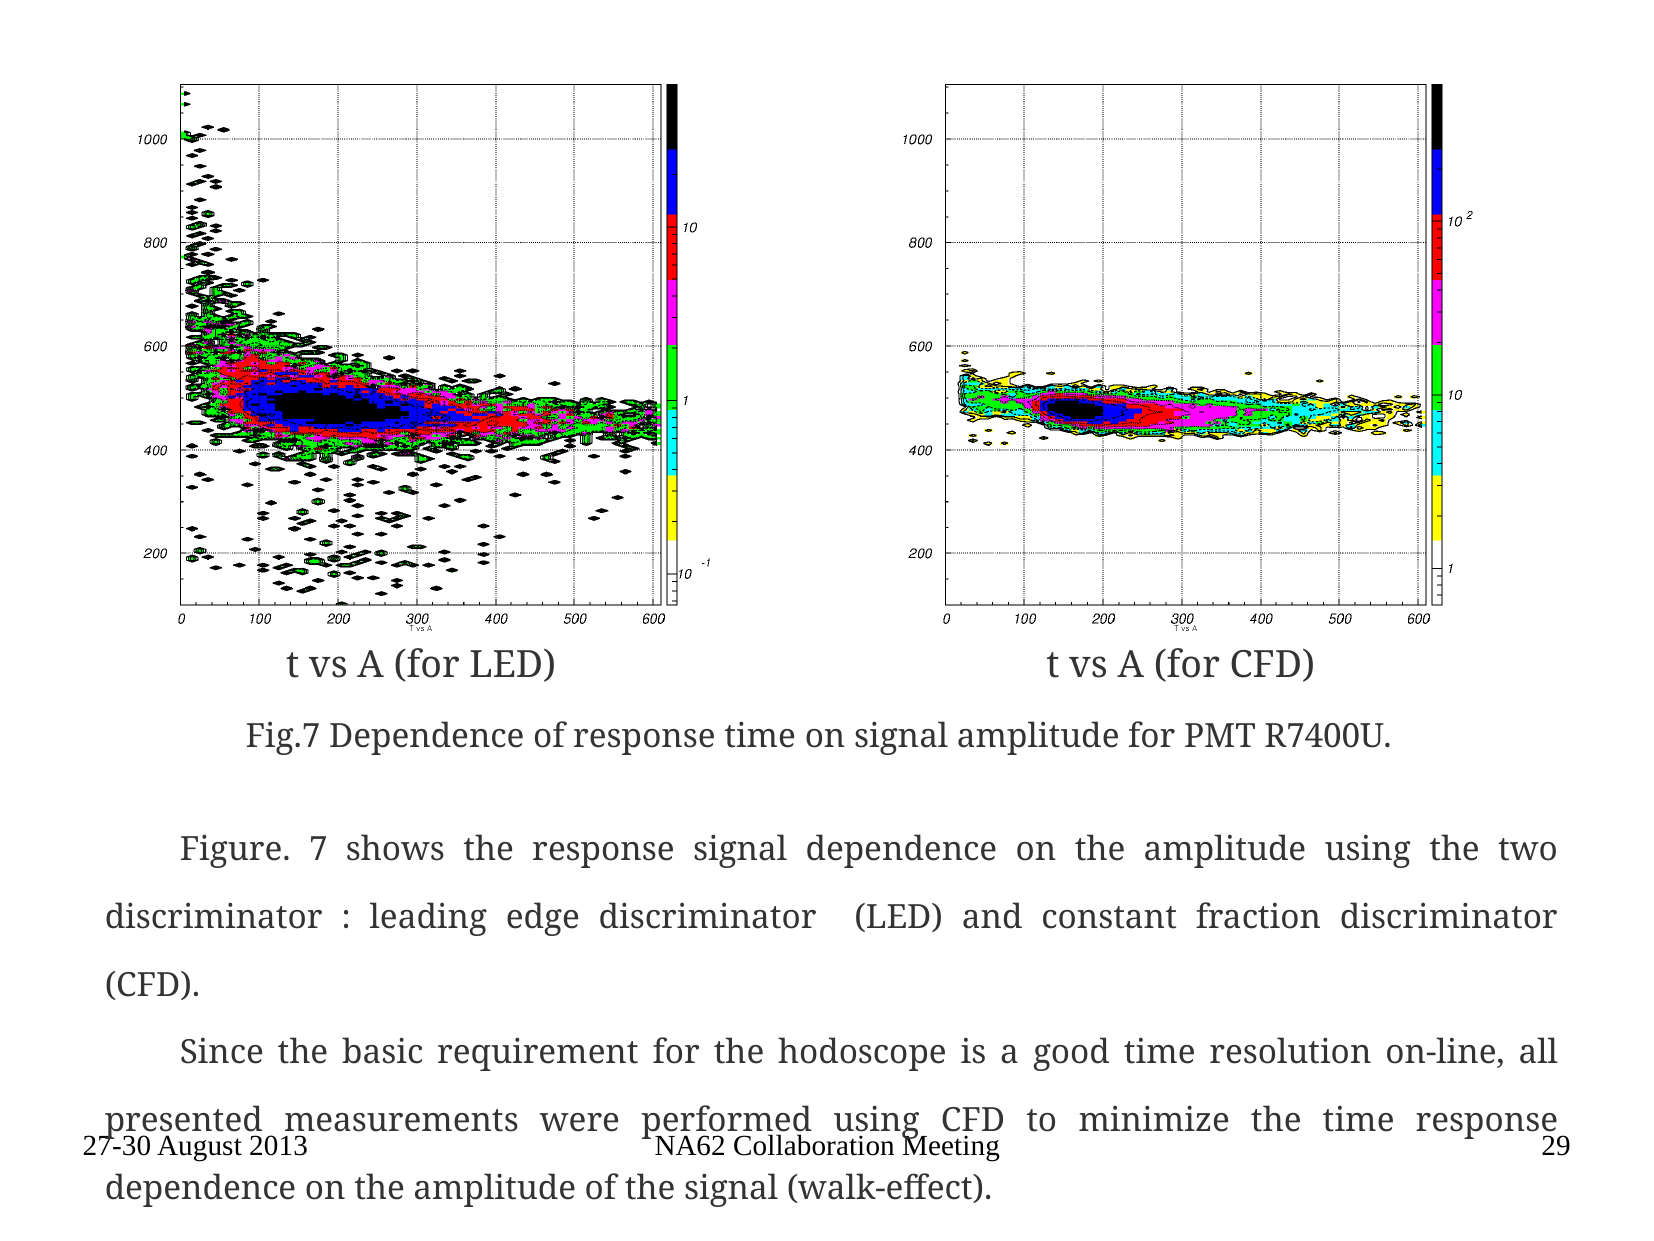

t vs A (for LED)
 t vs A (for CFD)
Fig.7 Dependence of response time on signal amplitude for PMT R7400U.
	Figure. 7 shows the response signal dependence on the amplitude using the two discriminator : leading edge discriminator (LED) and constant fraction discriminator (CFD).
	Since the basic requirement for the hodoscope is a good time resolution on-line, all presented measurements were performed using CFD to minimize the time response dependence on the amplitude of the signal (walk-effect).
27-30 August 2013
NA62 Collaboration Meeting
29